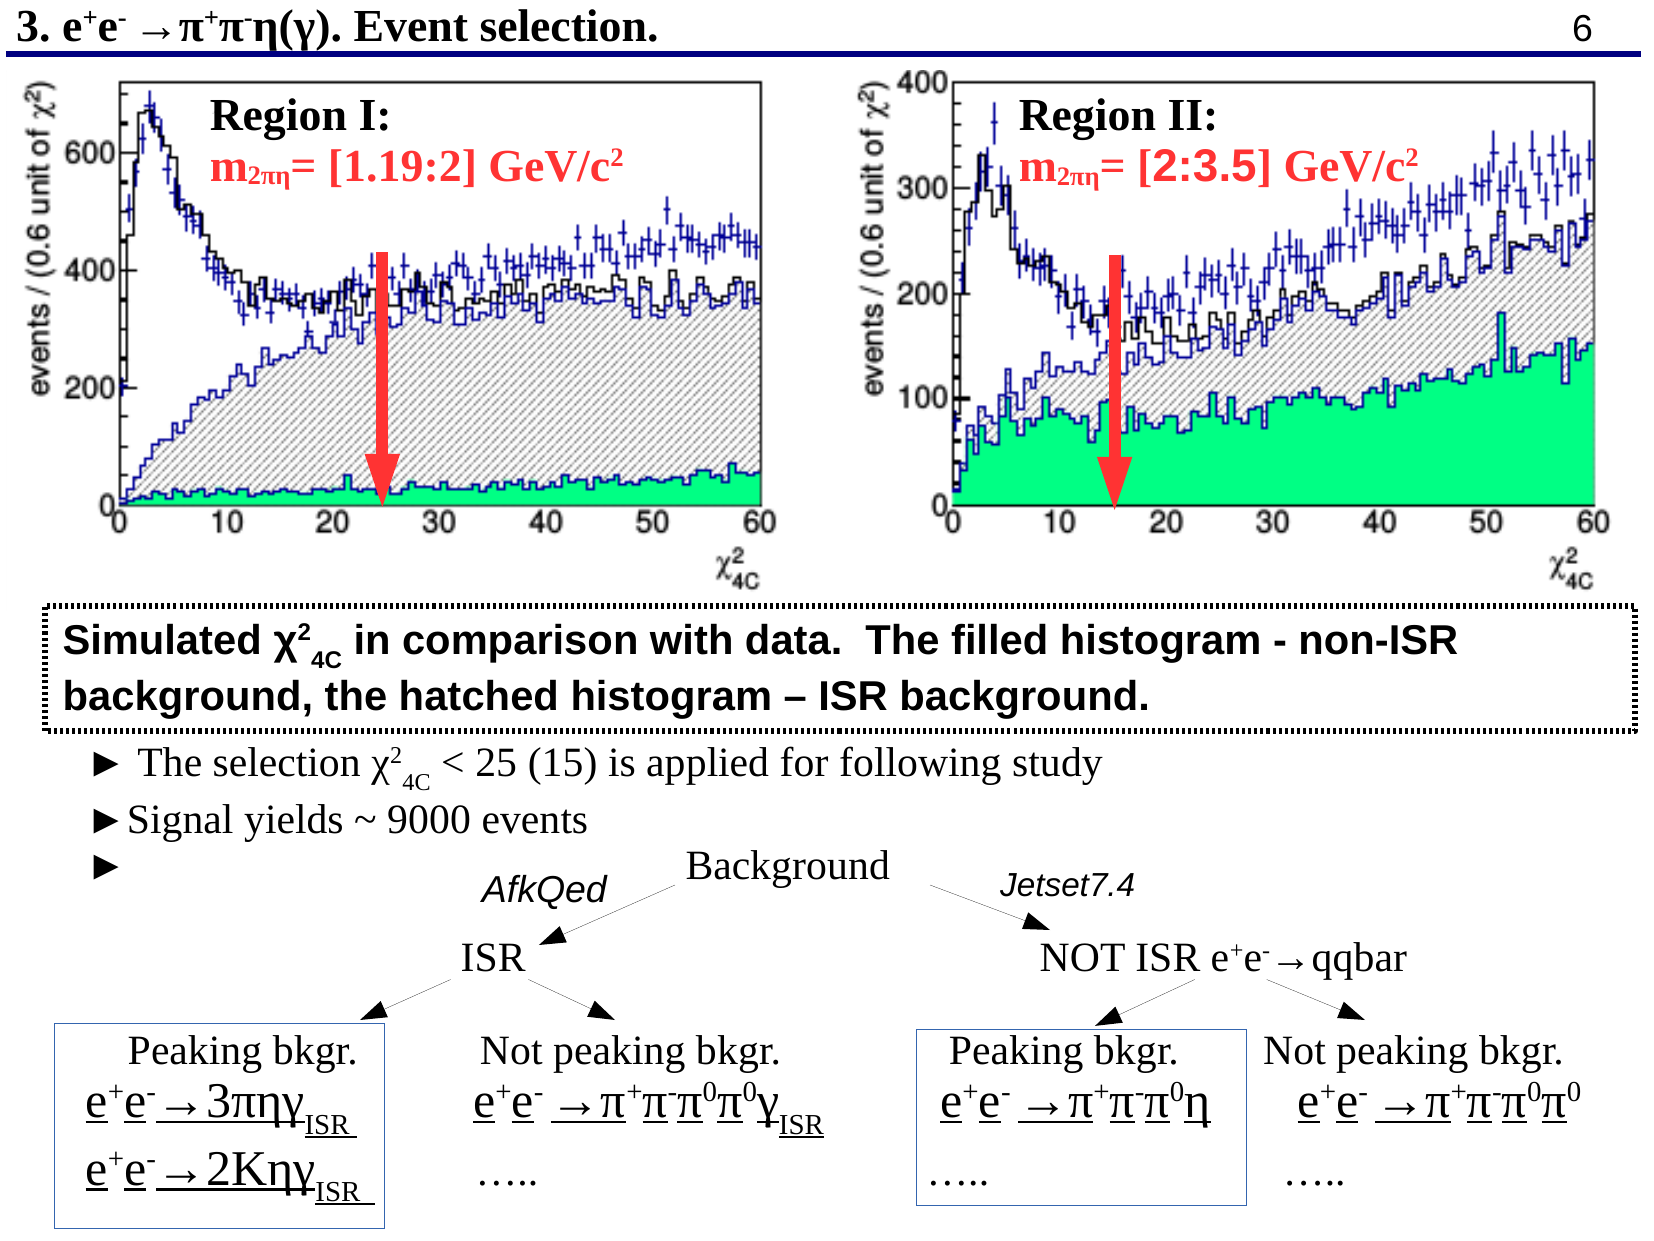

6
3. e+e- →π+π-η(γ). Event selection.
Region I:
m2πη= [1.19:2] GeV/c2
Region II:
m2πη= [2:3.5] GeV/c2
Simulated χ24C in comparison with data. The filled histogram - non-ISR background, the hatched histogram – ISR background.
► The selection χ24C < 25 (15) is applied for following study
►Signal yields ~ 9000 events
► 								Background
					ISR NOT ISR e+e-→qqbar
 Peaking bkgr. 	 Not peaking bkgr. Peaking bkgr. 	 Not peaking bkgr.
e+e-→3πηγISR e+e- →π+π-π0π0γISR e+e- →π+π-π0η e+e- →π+π-π0π0
e+e-→2KηγISR ….. ….. …..
 Jetset7.4
AfkQed